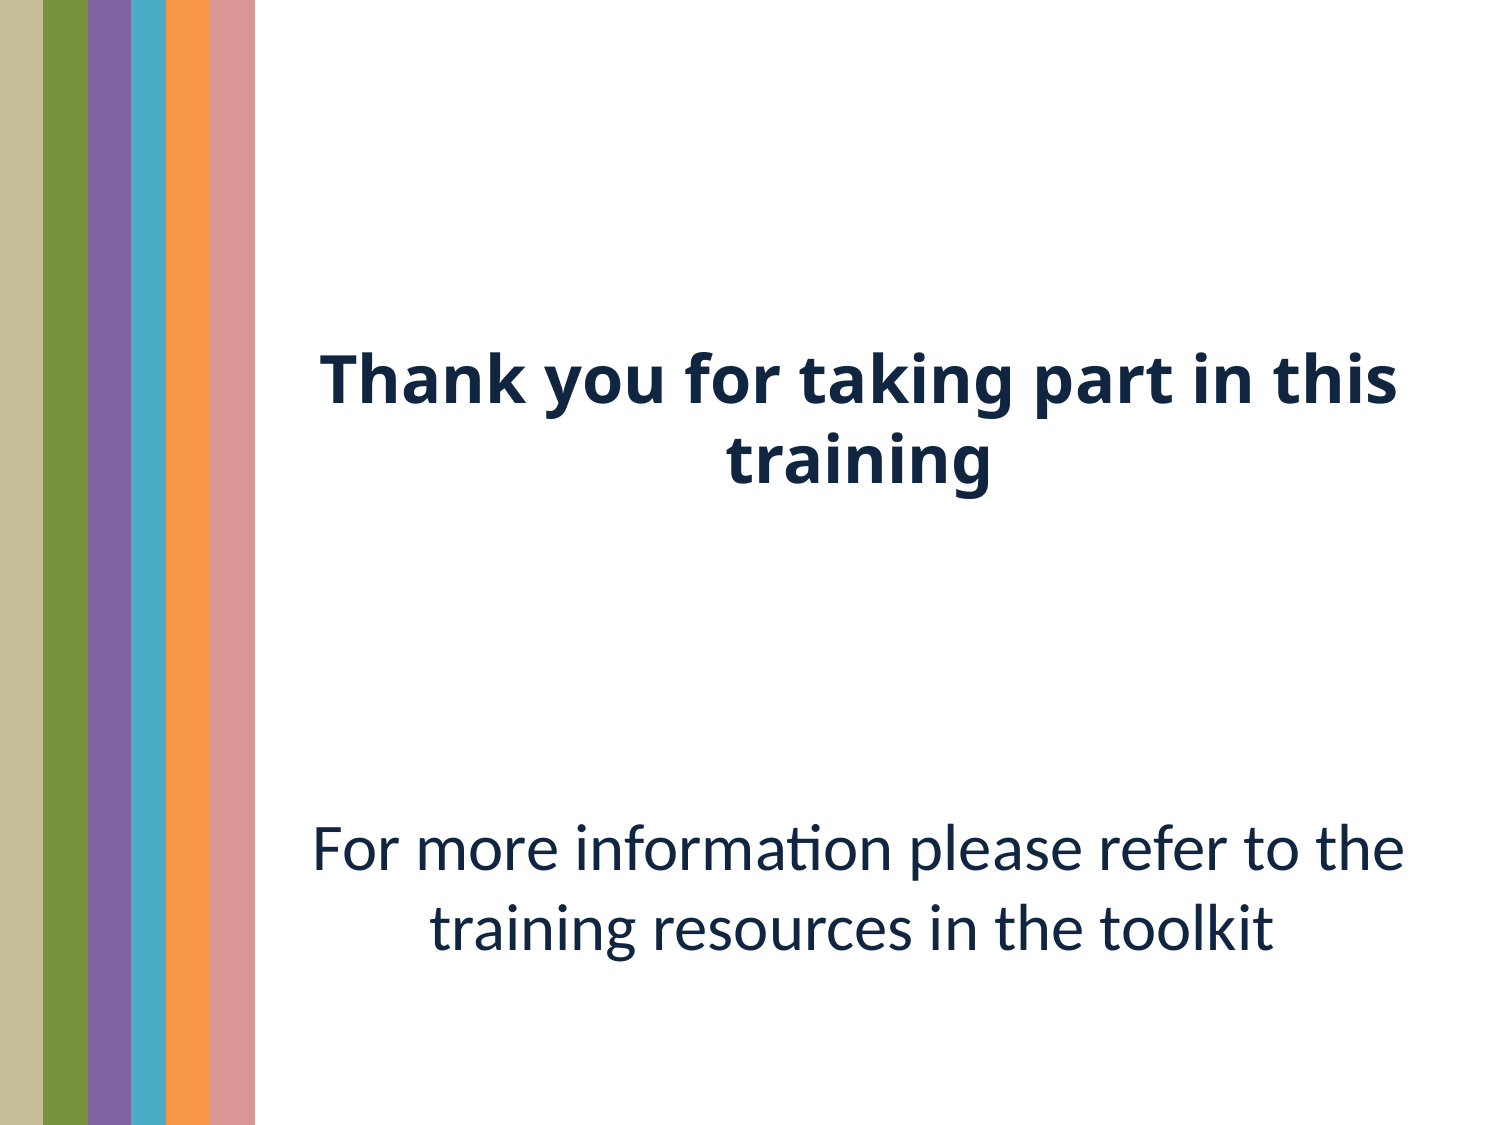

# Thank you for taking part in this training
For more information please refer to the training resources in the toolkit